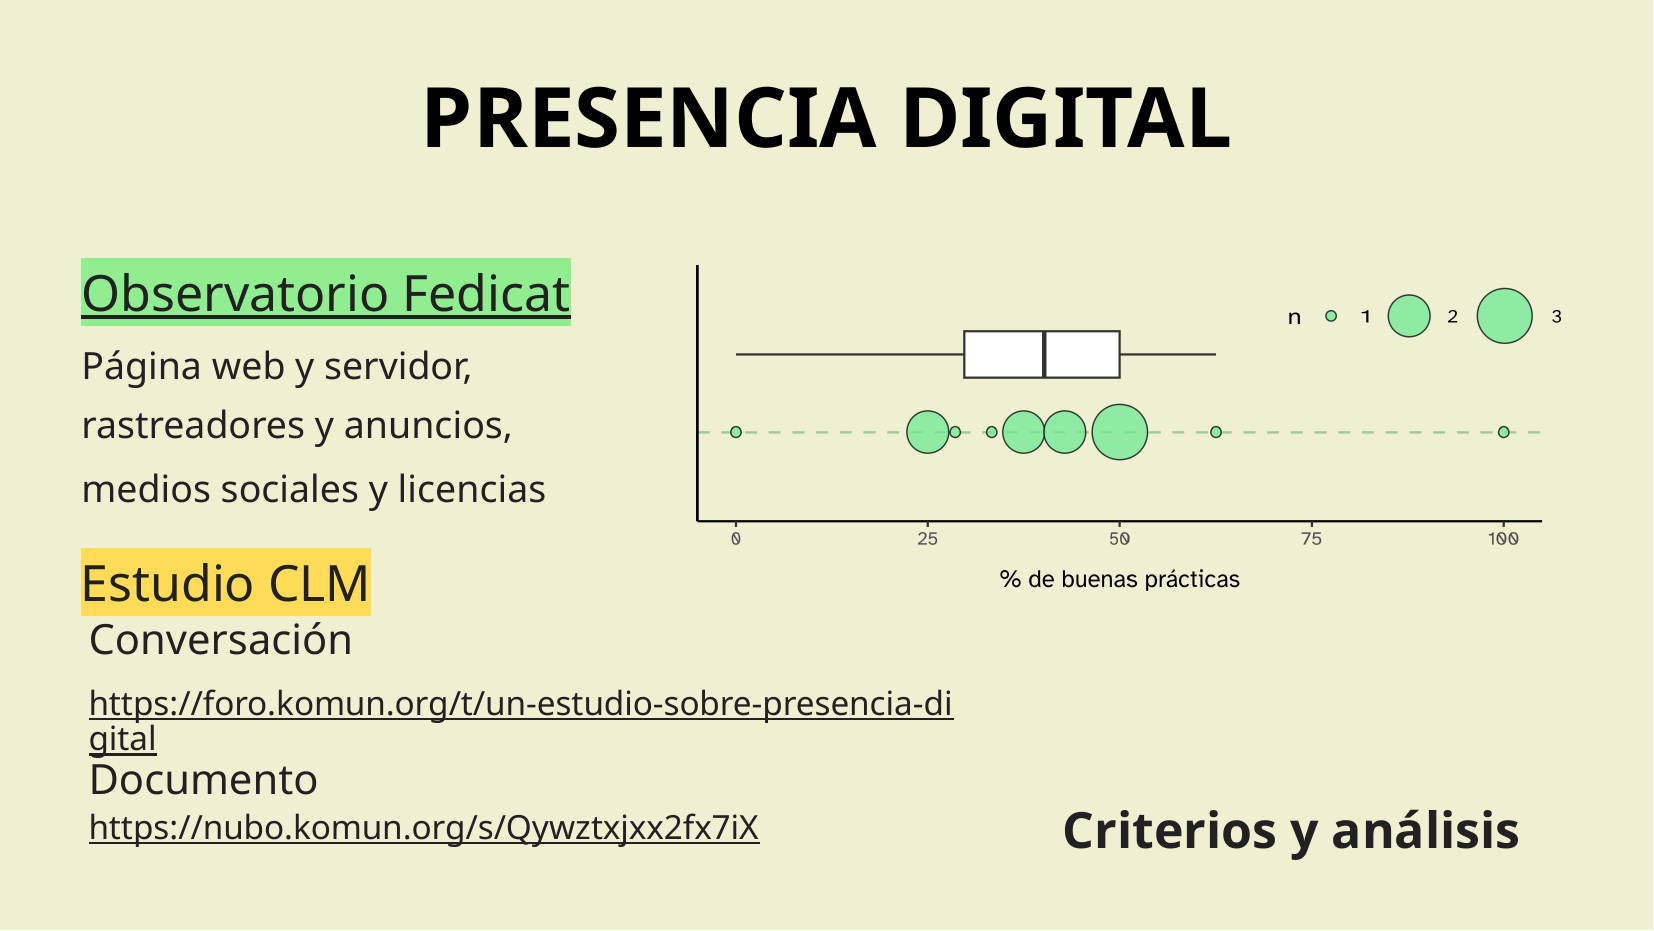

# Presencia digital
Observatorio Fedicat
Página web y servidor, rastreadores y anuncios,
medios sociales y licencias
Estudio CLM
Conversación
https://foro.komun.org/t/un-estudio-sobre-presencia-digital
Documento
Criterios y análisis
https://nubo.komun.org/s/Qywztxjxx2fx7iX